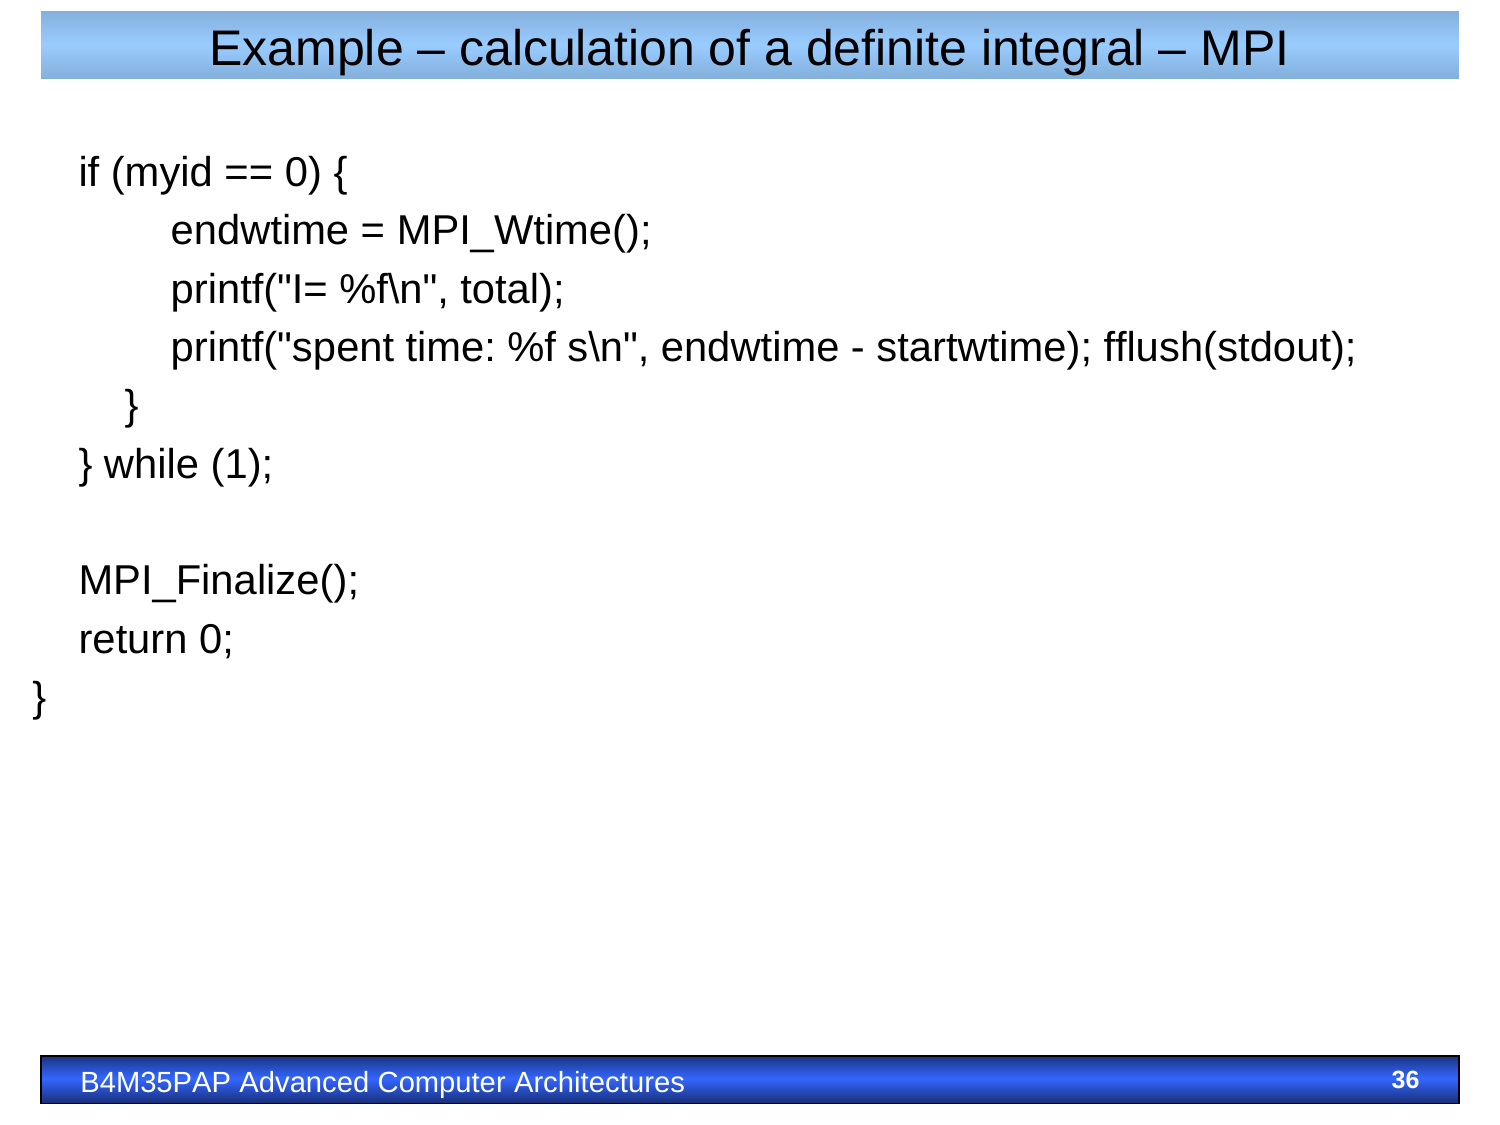

# Example – calculation of a definite integral – MPI
 if (myid == 0) {
 endwtime = MPI_Wtime();
 printf("I= %f\n", total);
 printf("spent time: %f s\n", endwtime - startwtime); fflush(stdout);
 }
 } while (1);
 MPI_Finalize();
 return 0;
}